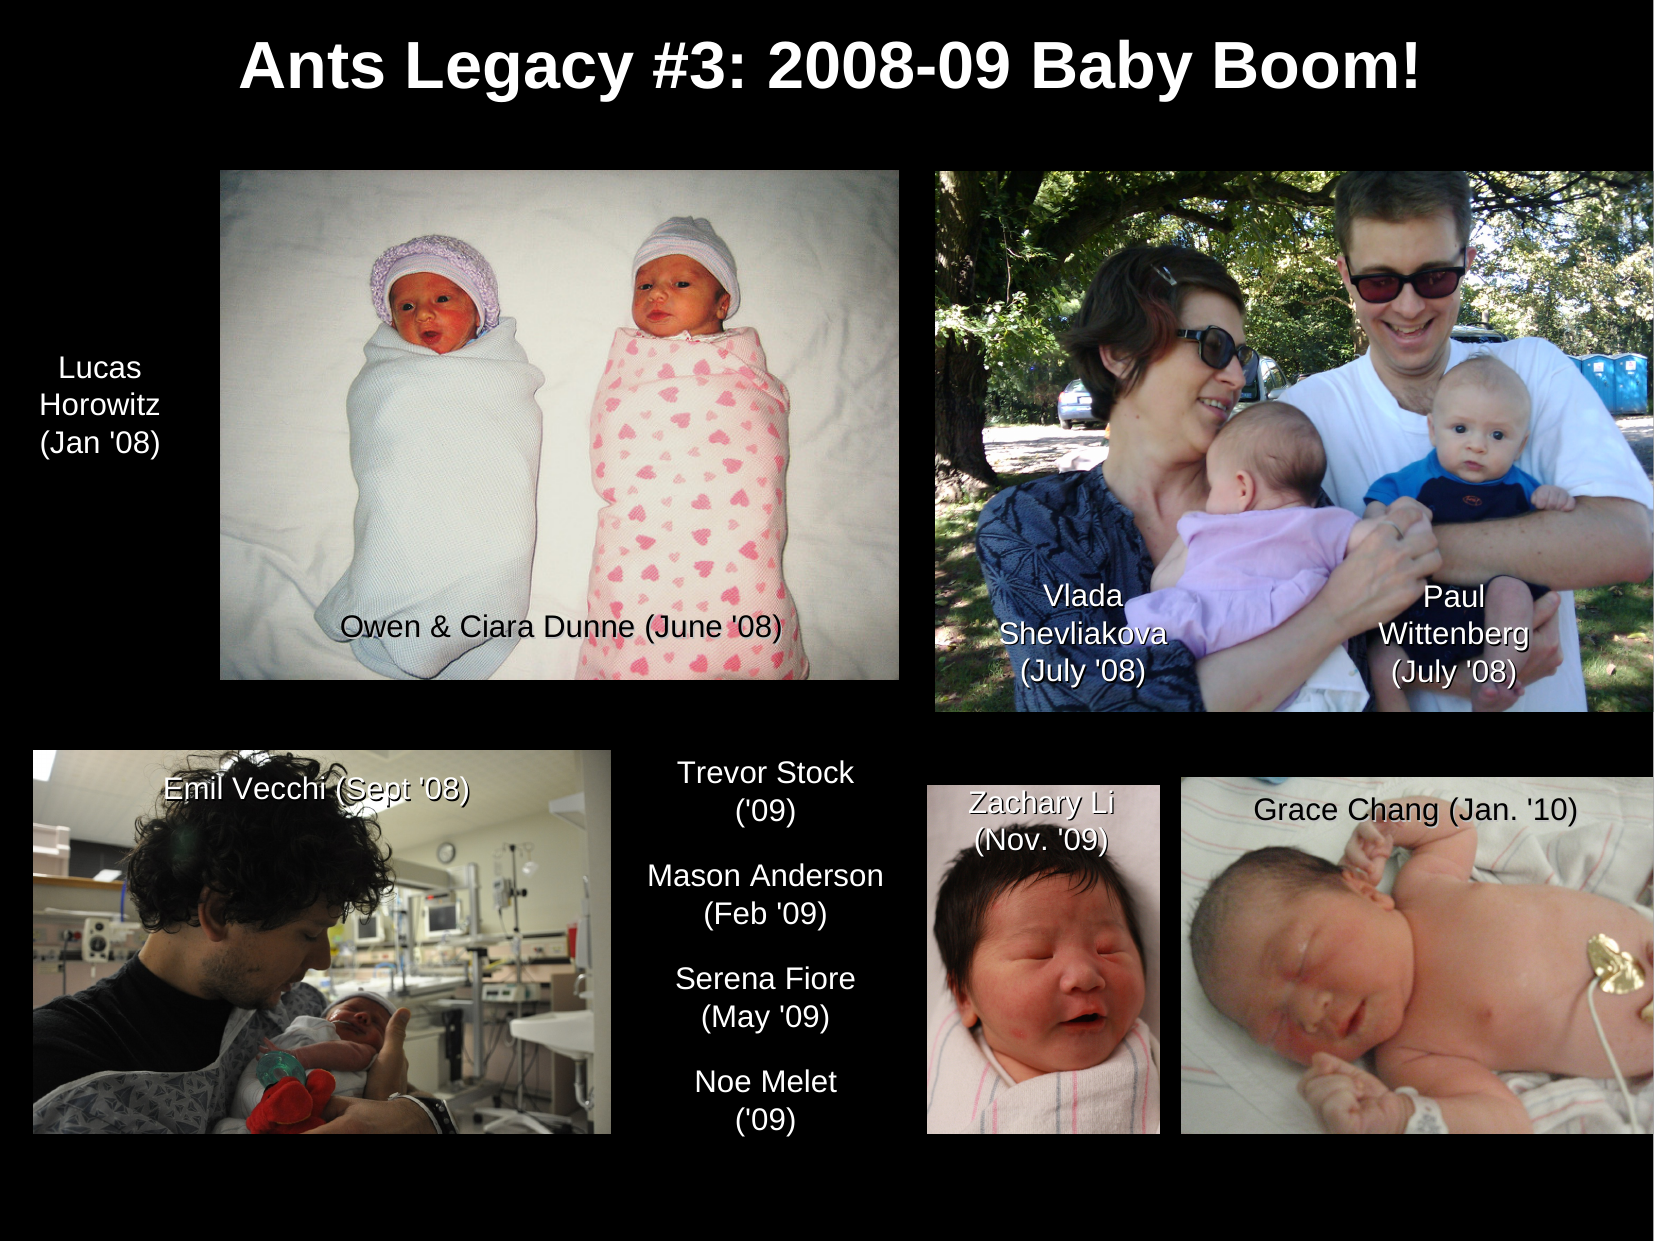

Ants Legacy #3: 2008-09 Baby Boom!
Owen & Ciara Dunne (June '08)
Vlada Shevliakova
(July '08)
Paul Wittenberg
(July '08)
Lucas
Horowitz
(Jan '08)
Trevor Stock
('09)
Emil Vecchi (Sept '08)
Zachary Li
(Nov. '09)
Grace Chang (Jan. '10)
Mason Anderson
(Feb '09)
Serena Fiore
(May '09)
Noe Melet
('09)